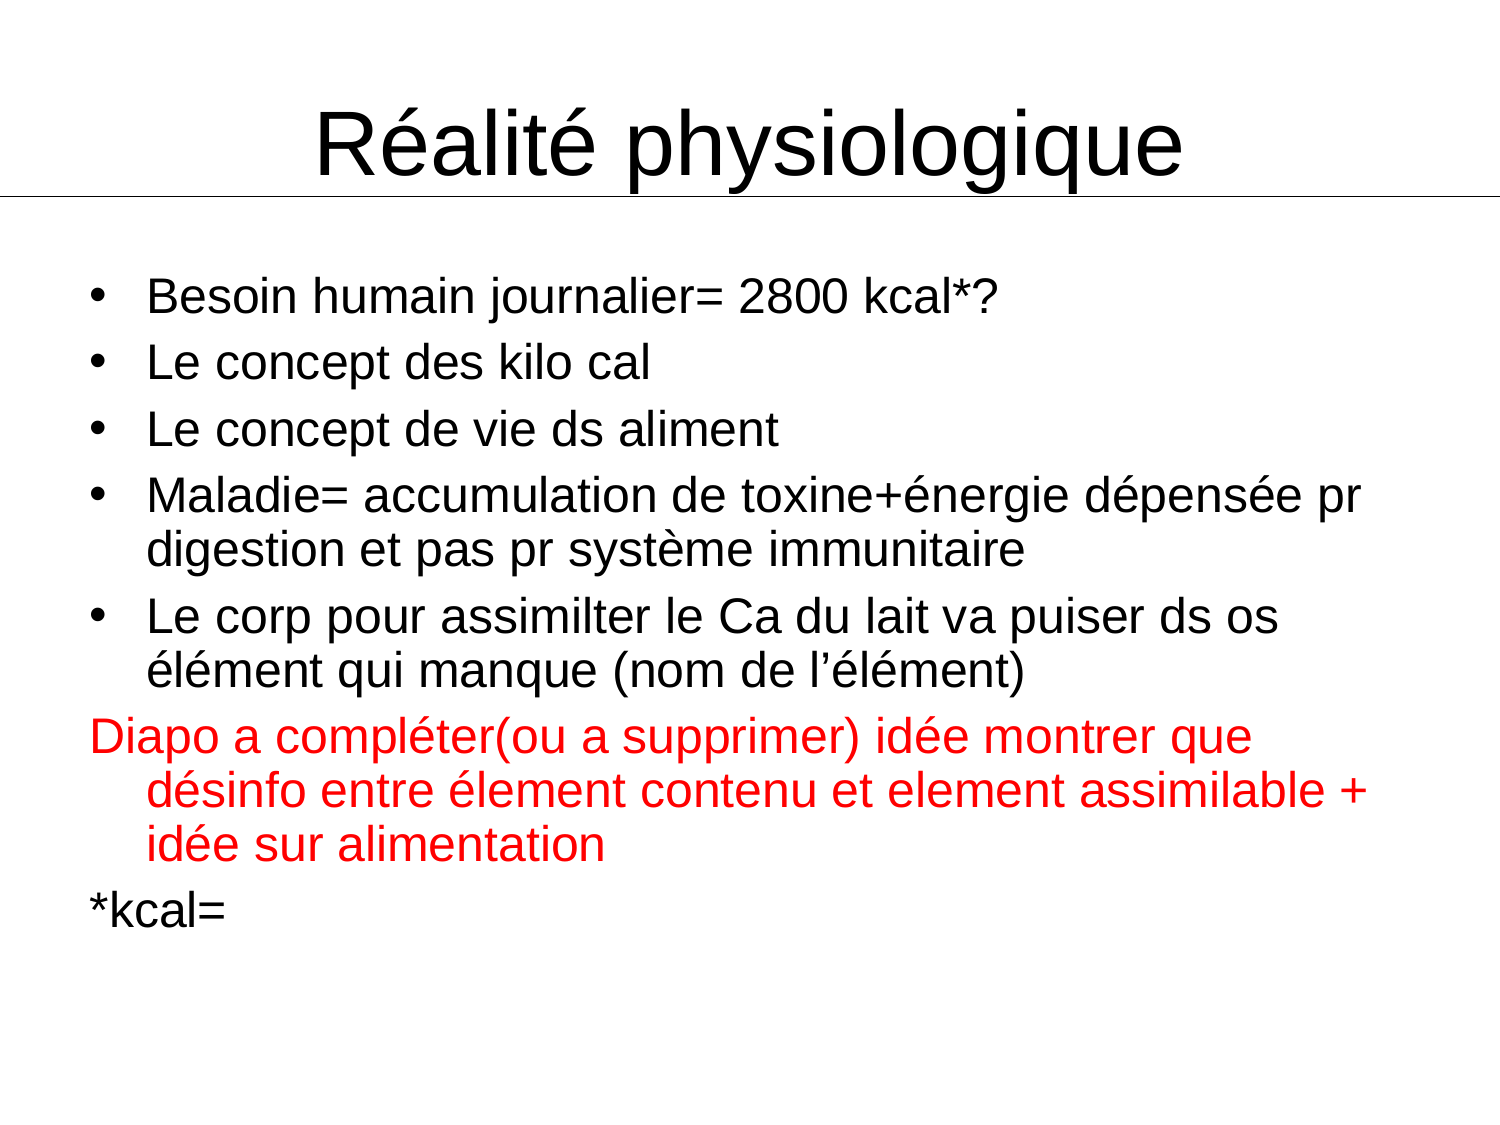

# Réalité physiologique
Besoin humain journalier= 2800 kcal*?
Le concept des kilo cal
Le concept de vie ds aliment
Maladie= accumulation de toxine+énergie dépensée pr digestion et pas pr système immunitaire
Le corp pour assimilter le Ca du lait va puiser ds os élément qui manque (nom de l’élément)
Diapo a compléter(ou a supprimer) idée montrer que désinfo entre élement contenu et element assimilable + idée sur alimentation
*kcal=